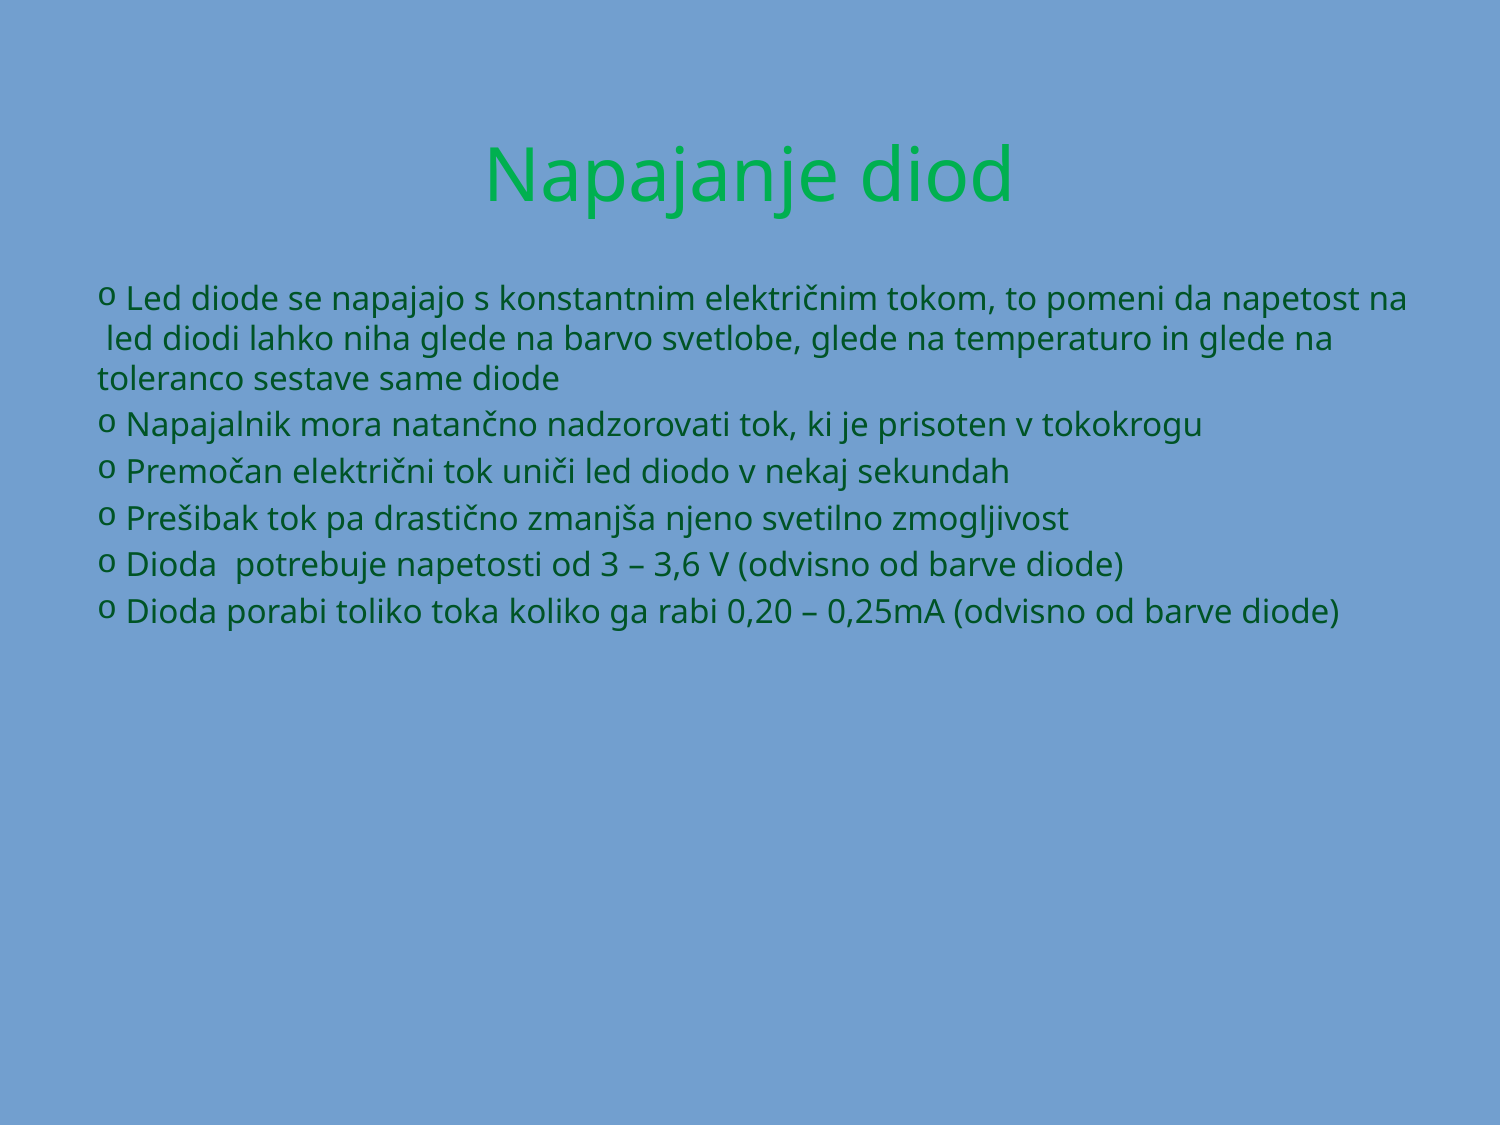

# Napajanje diod
 Led diode se napajajo s konstantnim električnim tokom, to pomeni da napetost na led diodi lahko niha glede na barvo svetlobe, glede na temperaturo in glede na toleranco sestave same diode
 Napajalnik mora natančno nadzorovati tok, ki je prisoten v tokokrogu
 Premočan električni tok uniči led diodo v nekaj sekundah
 Prešibak tok pa drastično zmanjša njeno svetilno zmogljivost
 Dioda potrebuje napetosti od 3 – 3,6 V (odvisno od barve diode)
 Dioda porabi toliko toka koliko ga rabi 0,20 – 0,25mA (odvisno od barve diode)